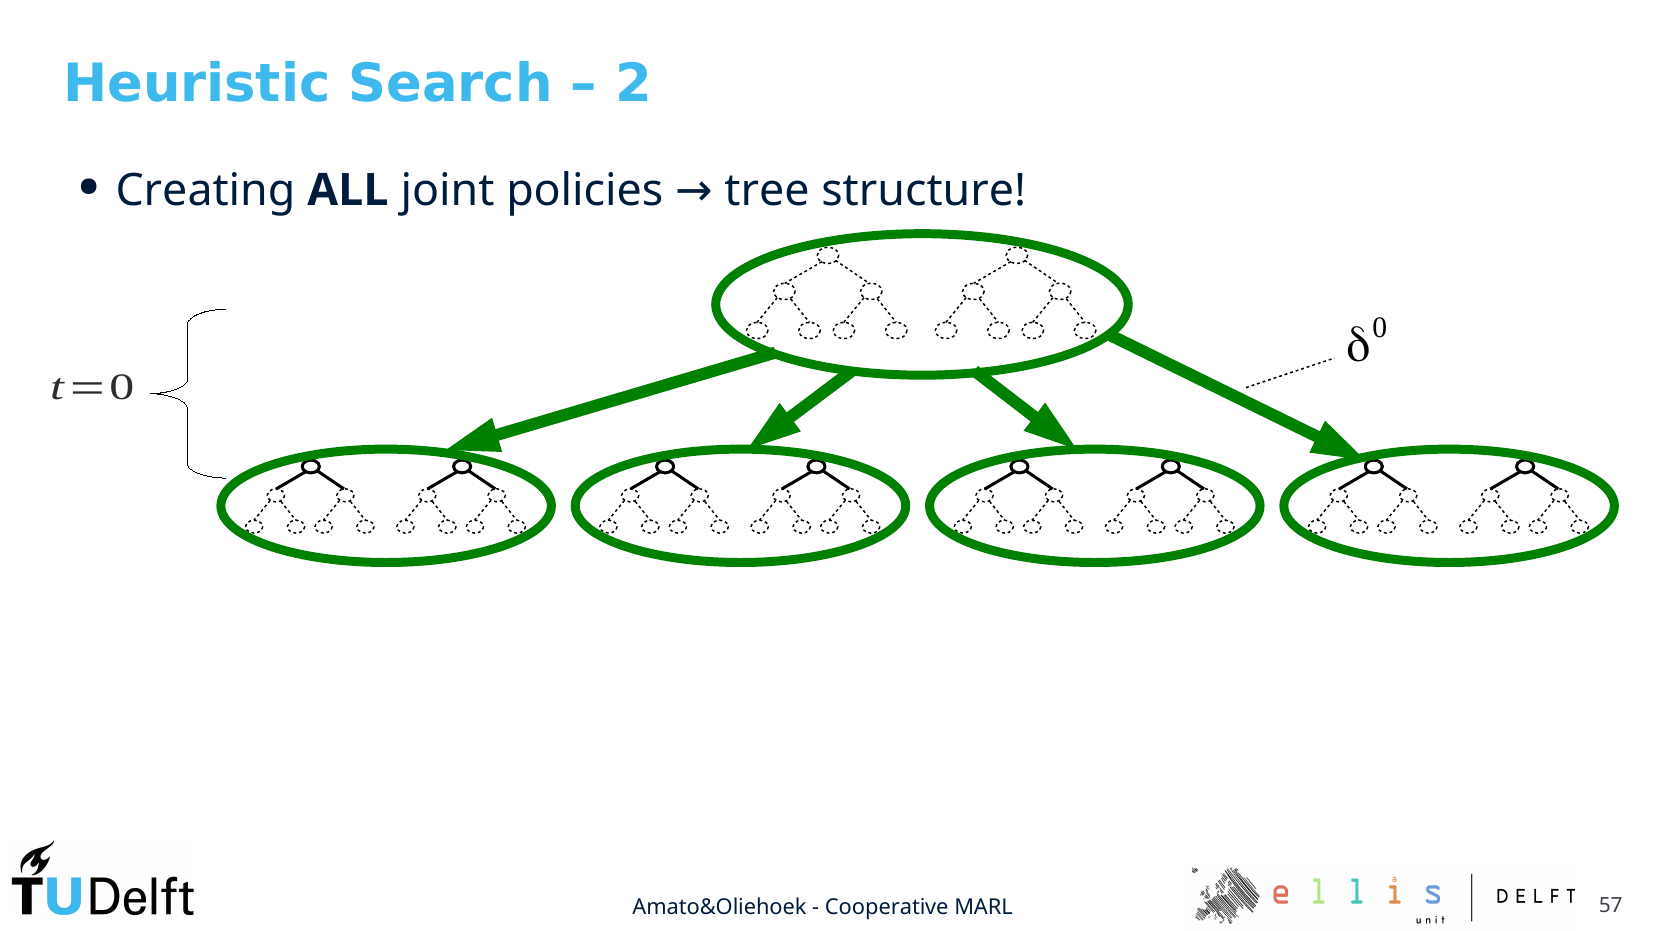

# Heuristic Search – 2
Creating ALL joint policies → tree structure!
Amato&Oliehoek - Cooperative MARL